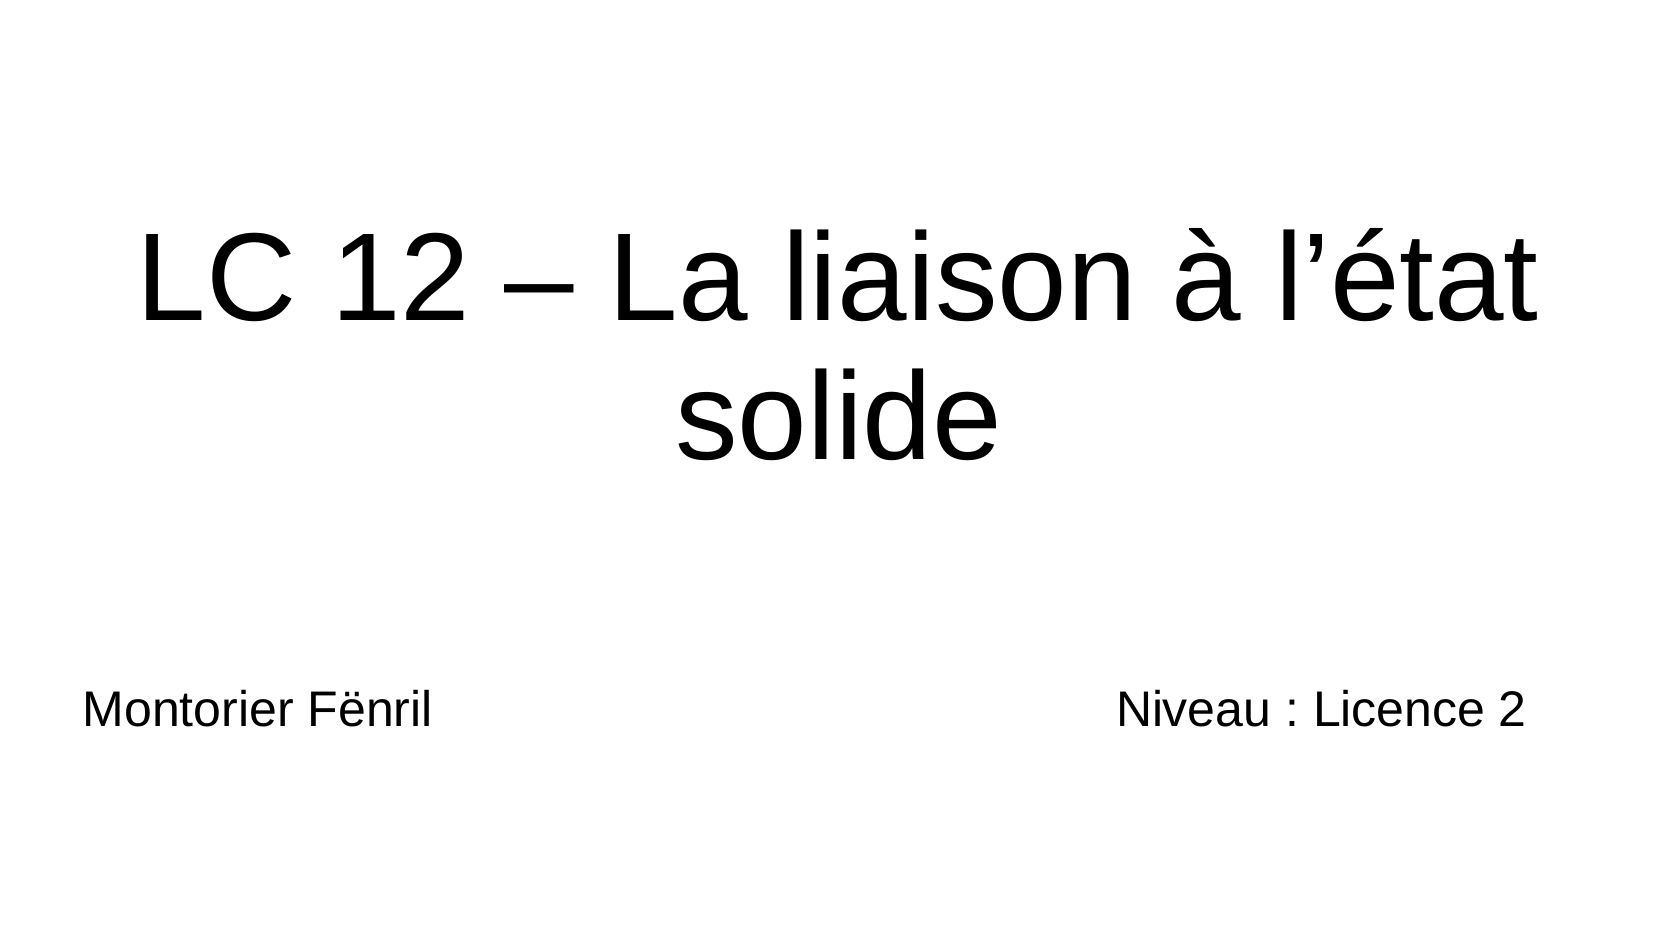

# LC 12 – La liaison à l’état solide
Montorier Fënril										Niveau : Licence 2